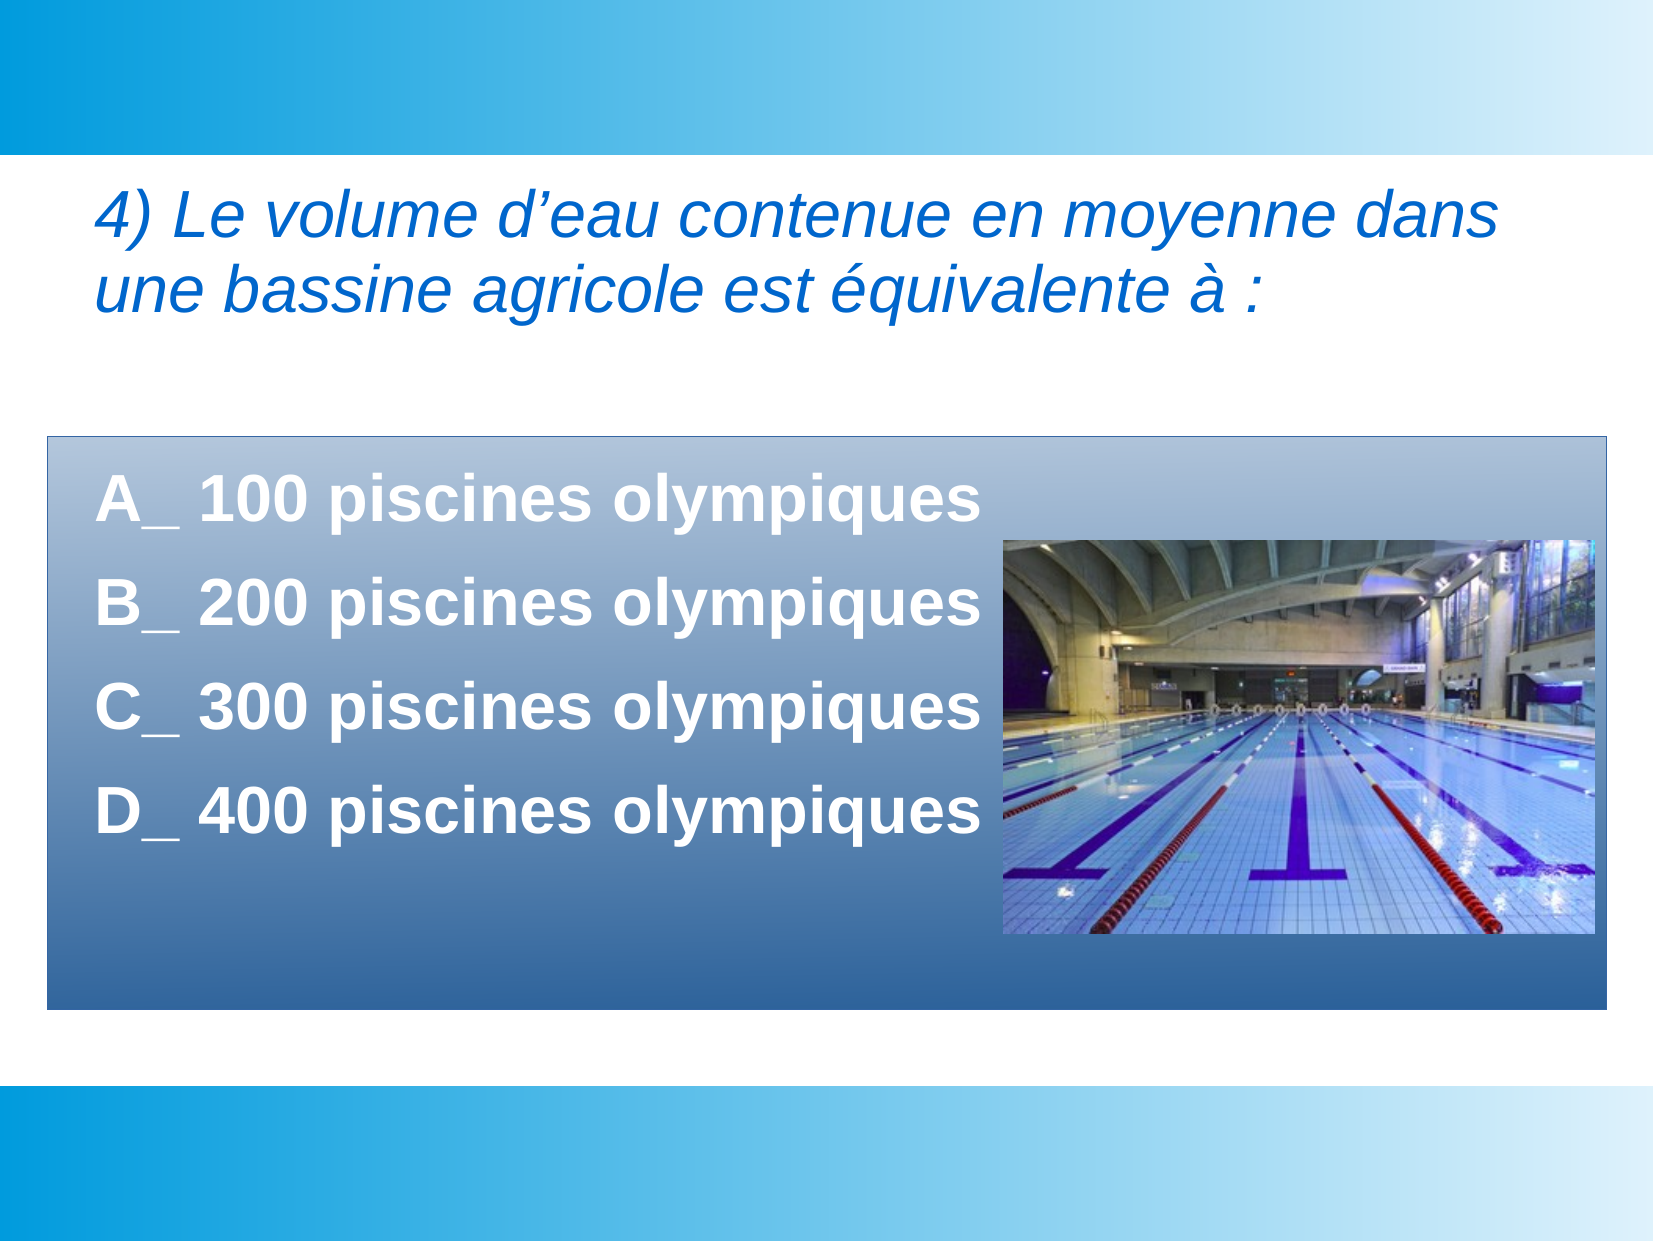

# 4) Le volume d’eau contenue en moyenne dans une bassine agricole est équivalente à :
A_ 100 piscines olympiques
B_ 200 piscines olympiques
C_ 300 piscines olympiques
D_ 400 piscines olympiques